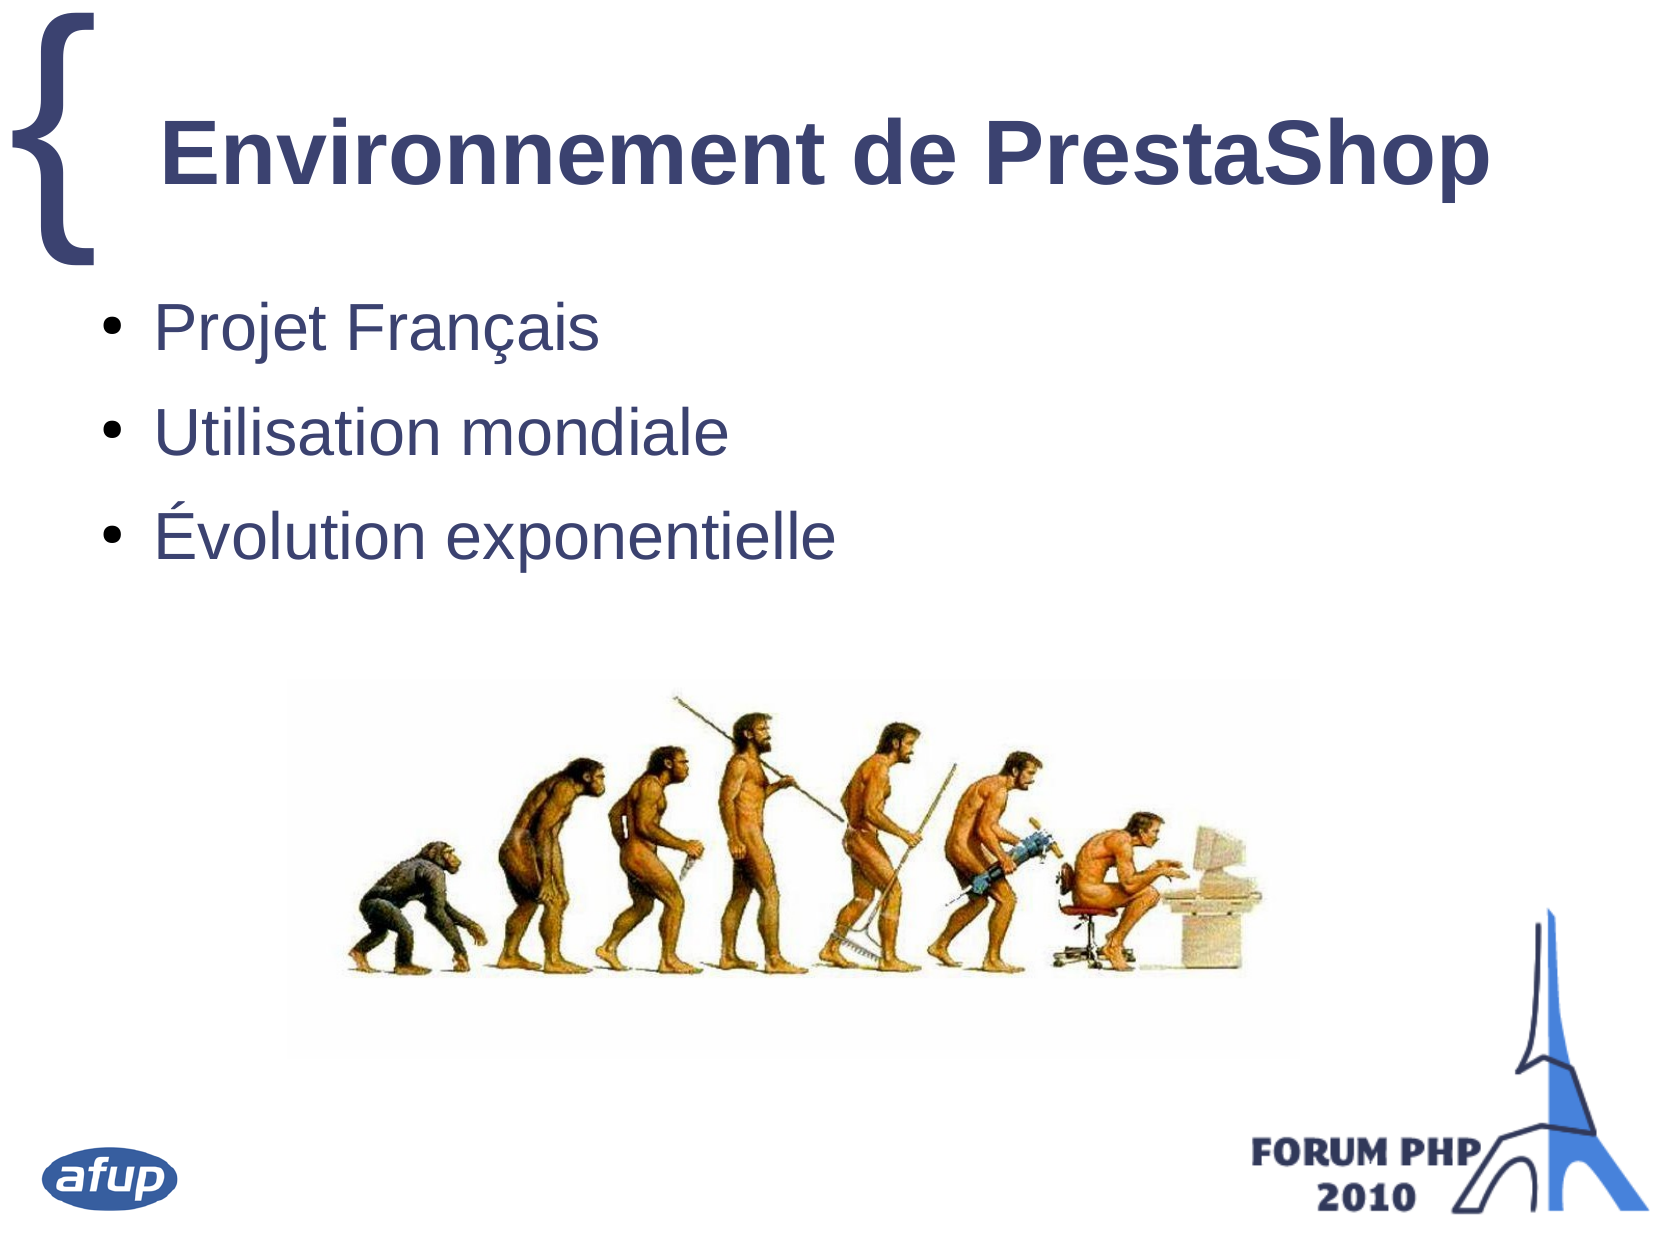

# Environnement de PrestaShop
Projet Français
Utilisation mondiale
Évolution exponentielle